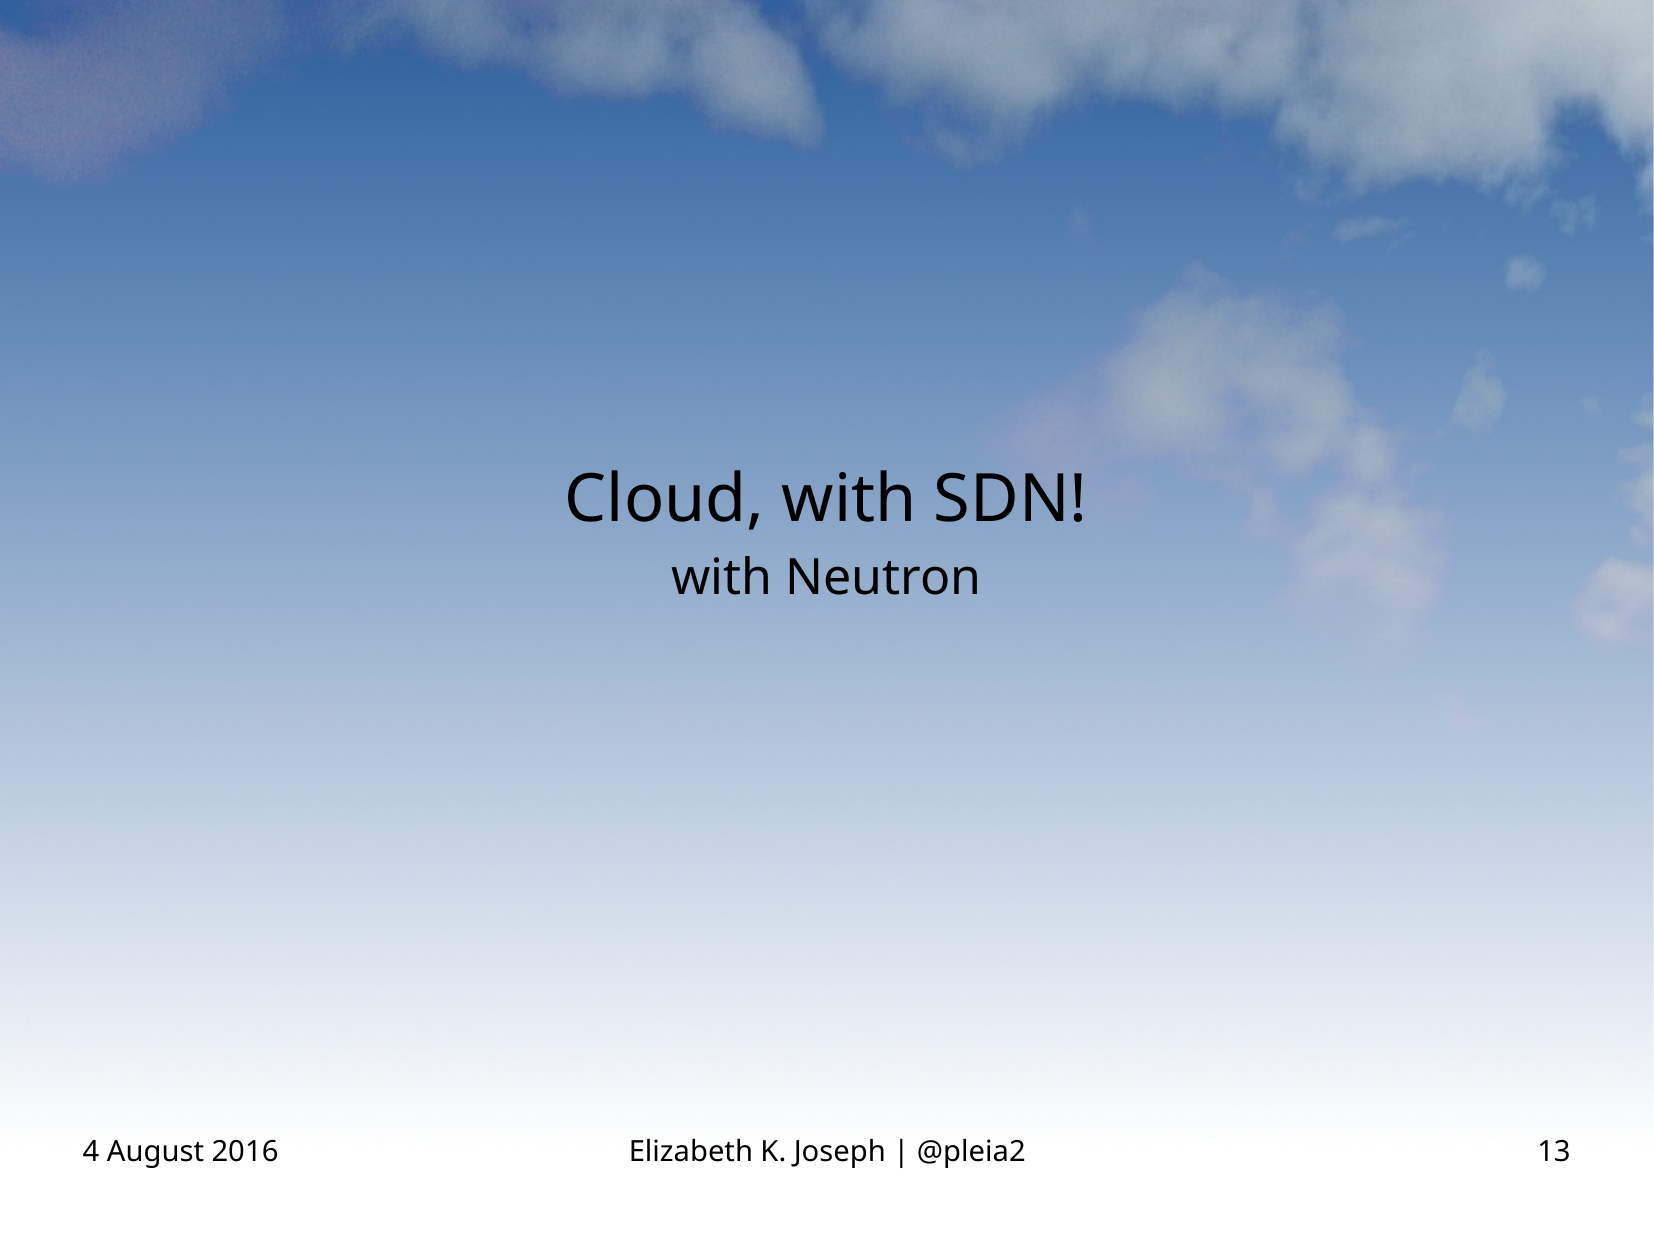

# Cloud, with SDN!
with Neutron
4 August 2016
Elizabeth K. Joseph | @pleia2
13